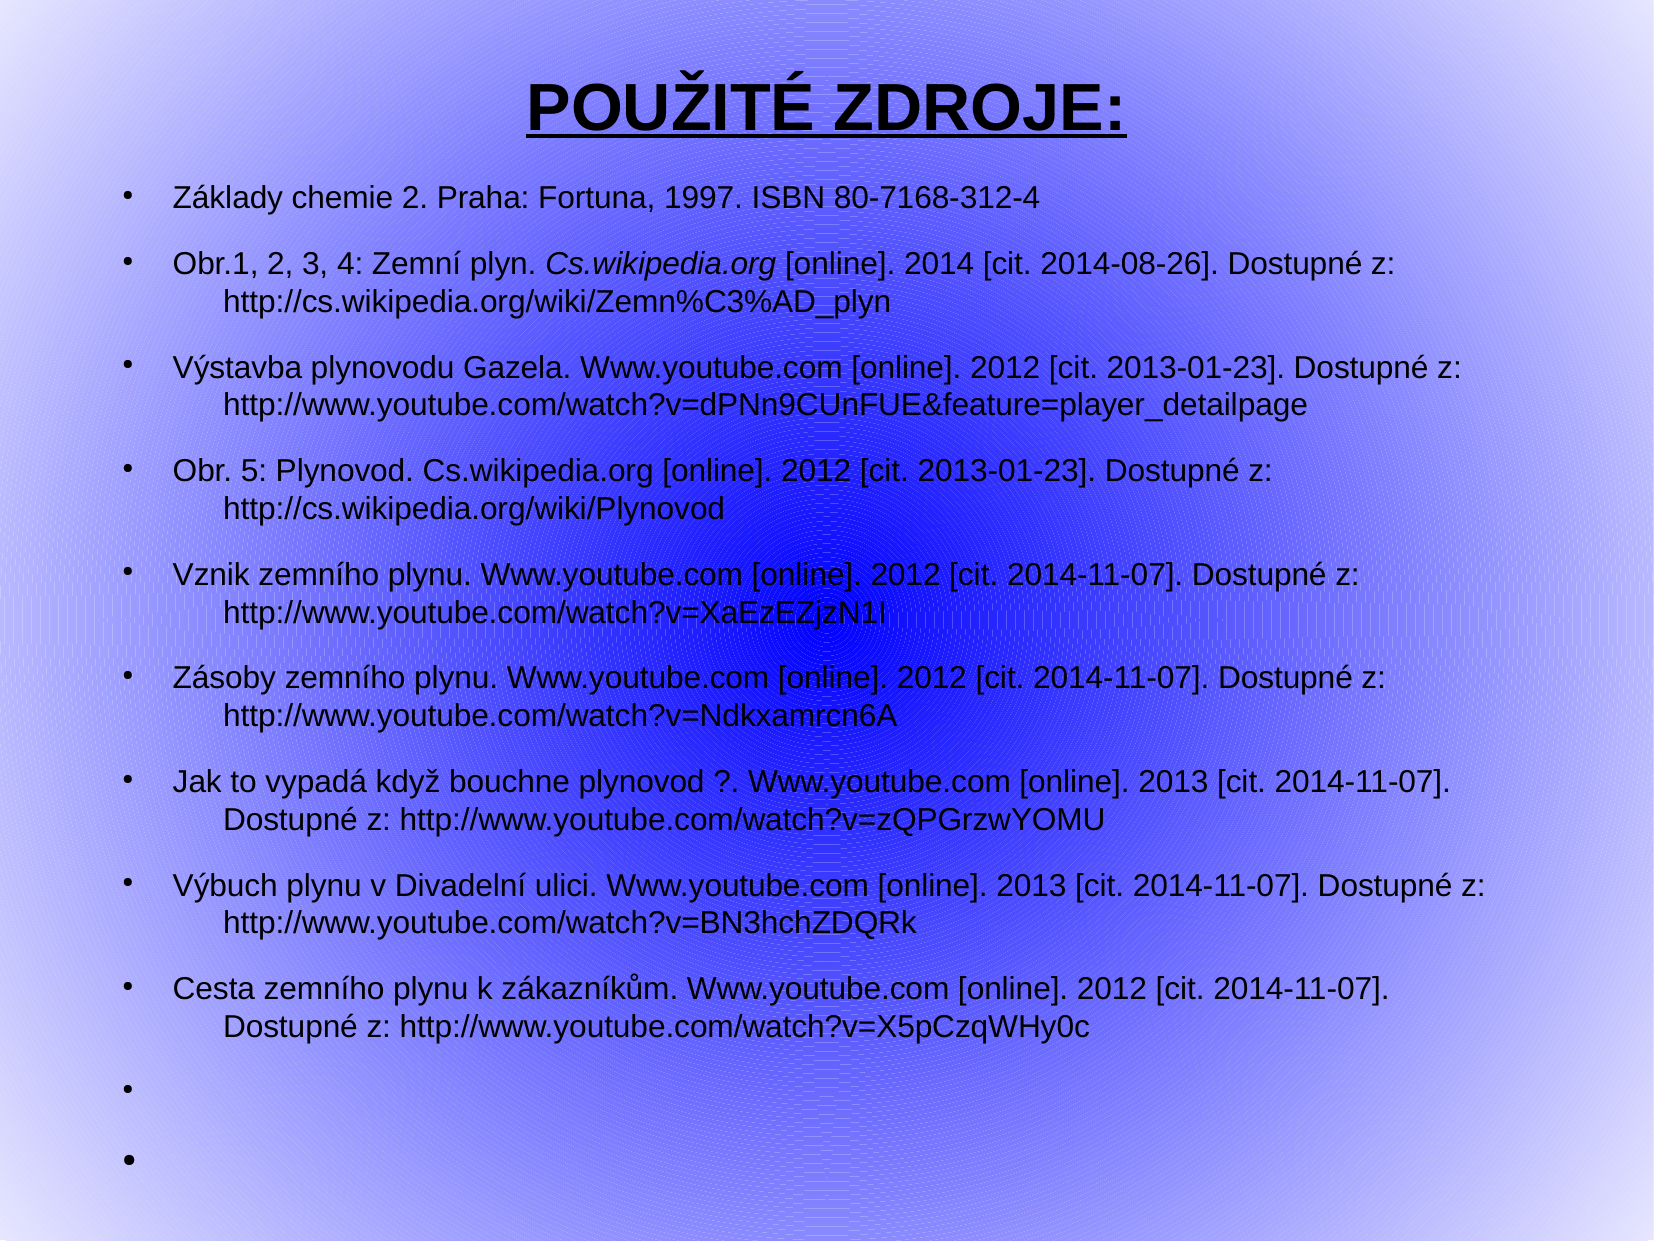

# POUŽITÉ ZDROJE:
Základy chemie 2. Praha: Fortuna, 1997. ISBN 80-7168-312-4
Obr.1, 2, 3, 4: Zemní plyn. Cs.wikipedia.org [online]. 2014 [cit. 2014-08-26]. Dostupné z: http://cs.wikipedia.org/wiki/Zemn%C3%AD_plyn
Výstavba plynovodu Gazela. Www.youtube.com [online]. 2012 [cit. 2013-01-23]. Dostupné z: http://www.youtube.com/watch?v=dPNn9CUnFUE&feature=player_detailpage
Obr. 5: Plynovod. Cs.wikipedia.org [online]. 2012 [cit. 2013-01-23]. Dostupné z: http://cs.wikipedia.org/wiki/Plynovod
Vznik zemního plynu. Www.youtube.com [online]. 2012 [cit. 2014-11-07]. Dostupné z: http://www.youtube.com/watch?v=XaEzEZjzN1I
Zásoby zemního plynu. Www.youtube.com [online]. 2012 [cit. 2014-11-07]. Dostupné z: http://www.youtube.com/watch?v=Ndkxamrcn6A
Jak to vypadá když bouchne plynovod ?. Www.youtube.com [online]. 2013 [cit. 2014-11-07]. Dostupné z: http://www.youtube.com/watch?v=zQPGrzwYOMU
Výbuch plynu v Divadelní ulici. Www.youtube.com [online]. 2013 [cit. 2014-11-07]. Dostupné z: http://www.youtube.com/watch?v=BN3hchZDQRk
Cesta zemního plynu k zákazníkům. Www.youtube.com [online]. 2012 [cit. 2014-11-07]. Dostupné z: http://www.youtube.com/watch?v=X5pCzqWHy0c